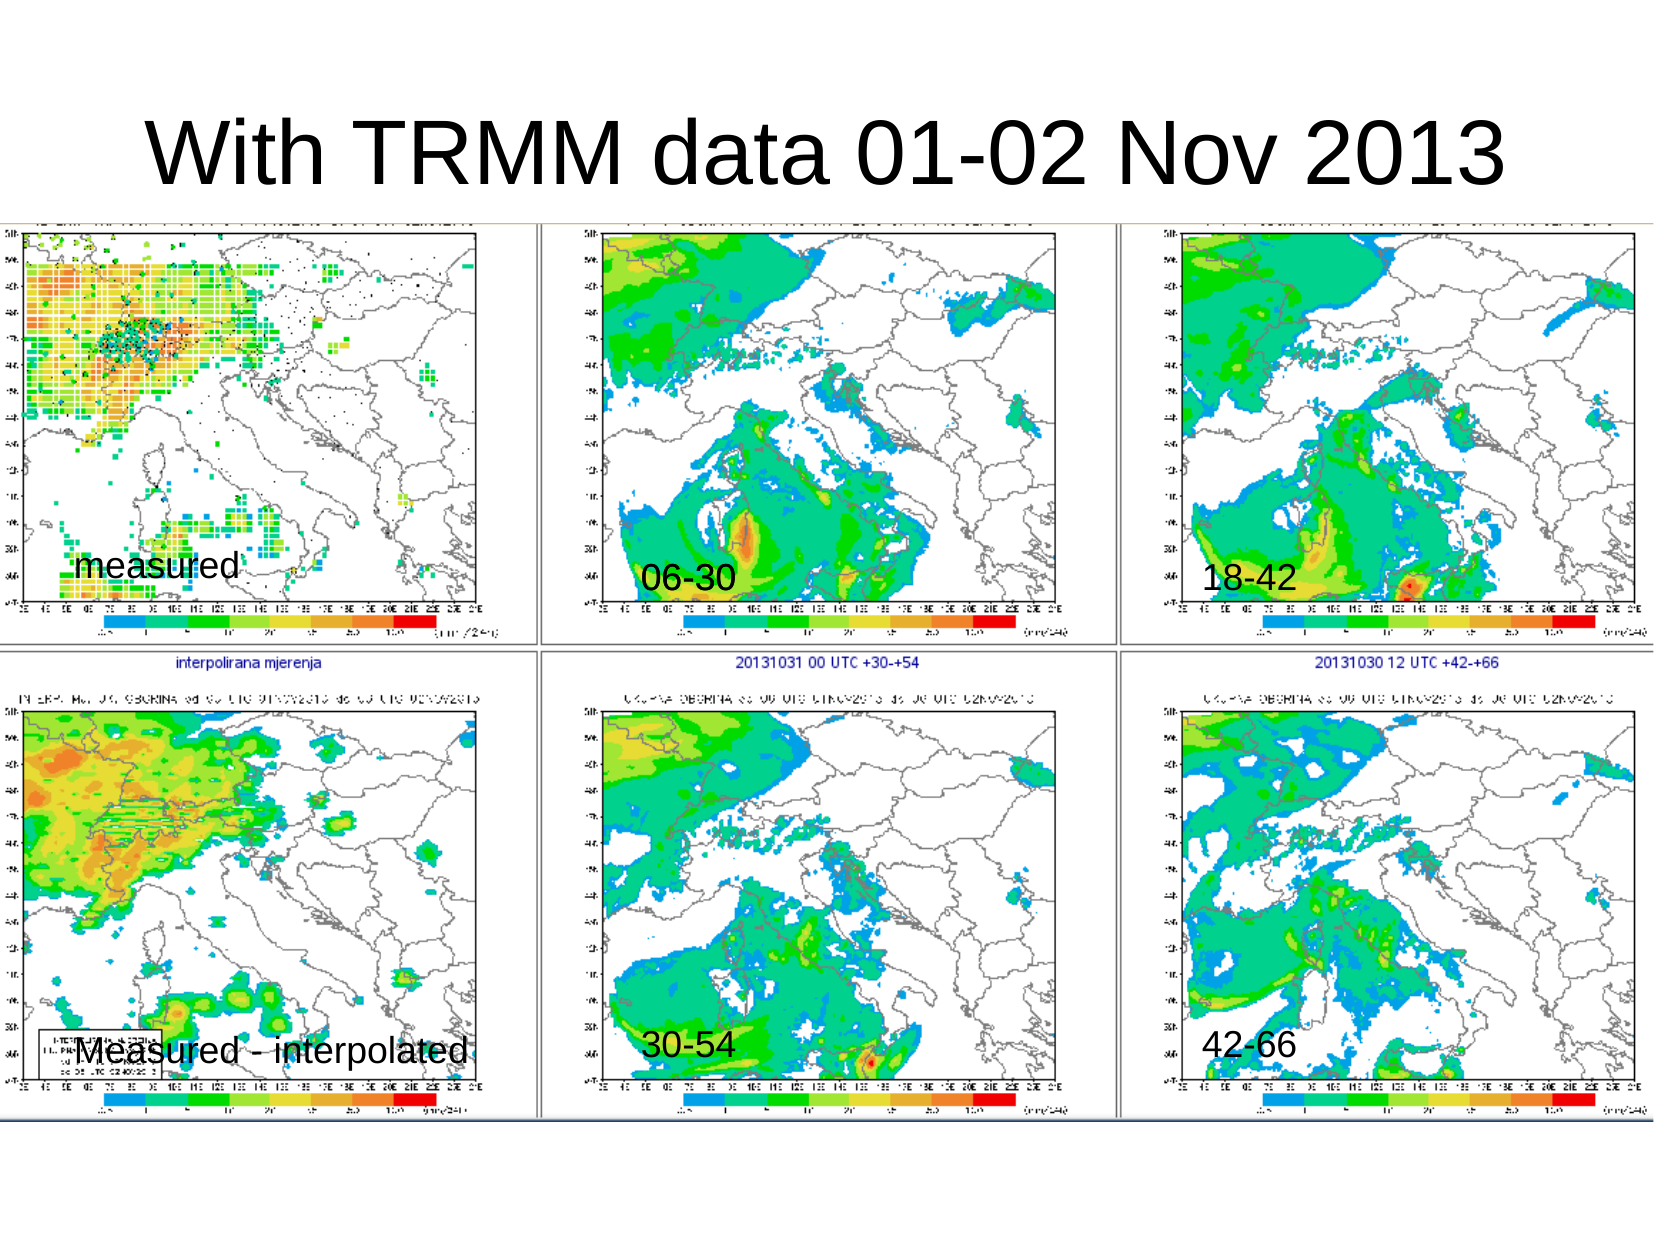

# With TRMM data 01-02 Nov 2013
measured
06-30
06-30
18-42
30-54
42-66
Measured - interpolated